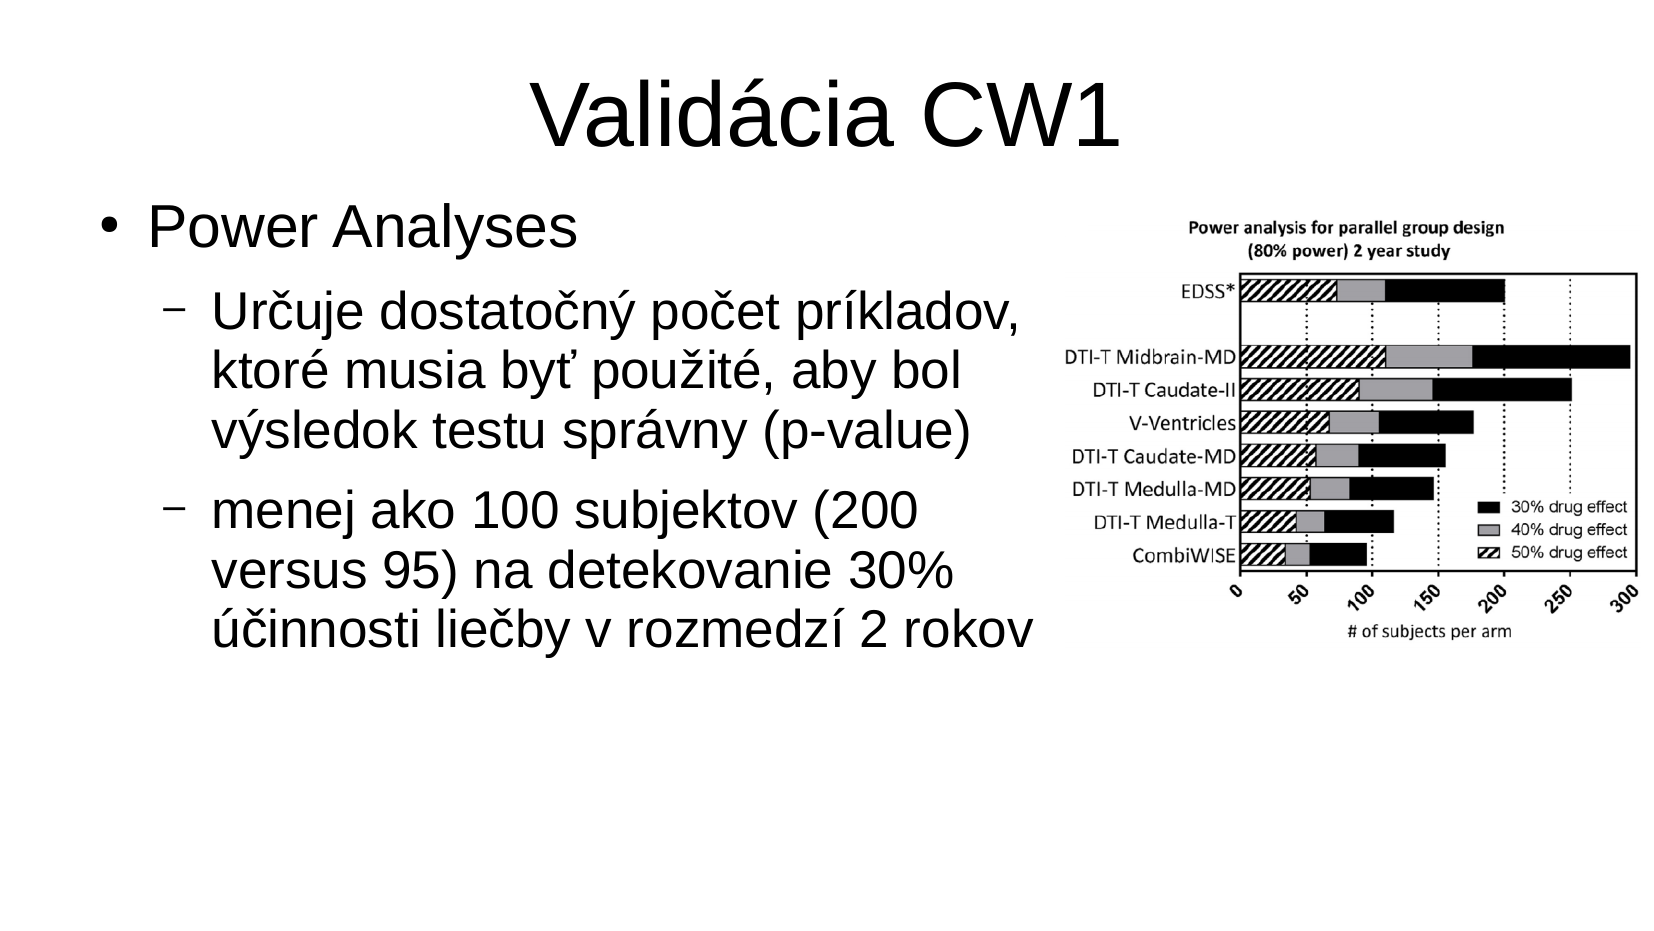

# Validácia CW1
Power Analyses
Určuje dostatočný počet príkladov, ktoré musia byť použité, aby bol výsledok testu správny (p-value)
menej ako 100 subjektov (200 versus 95) na detekovanie 30% účinnosti liečby v rozmedzí 2 rokov